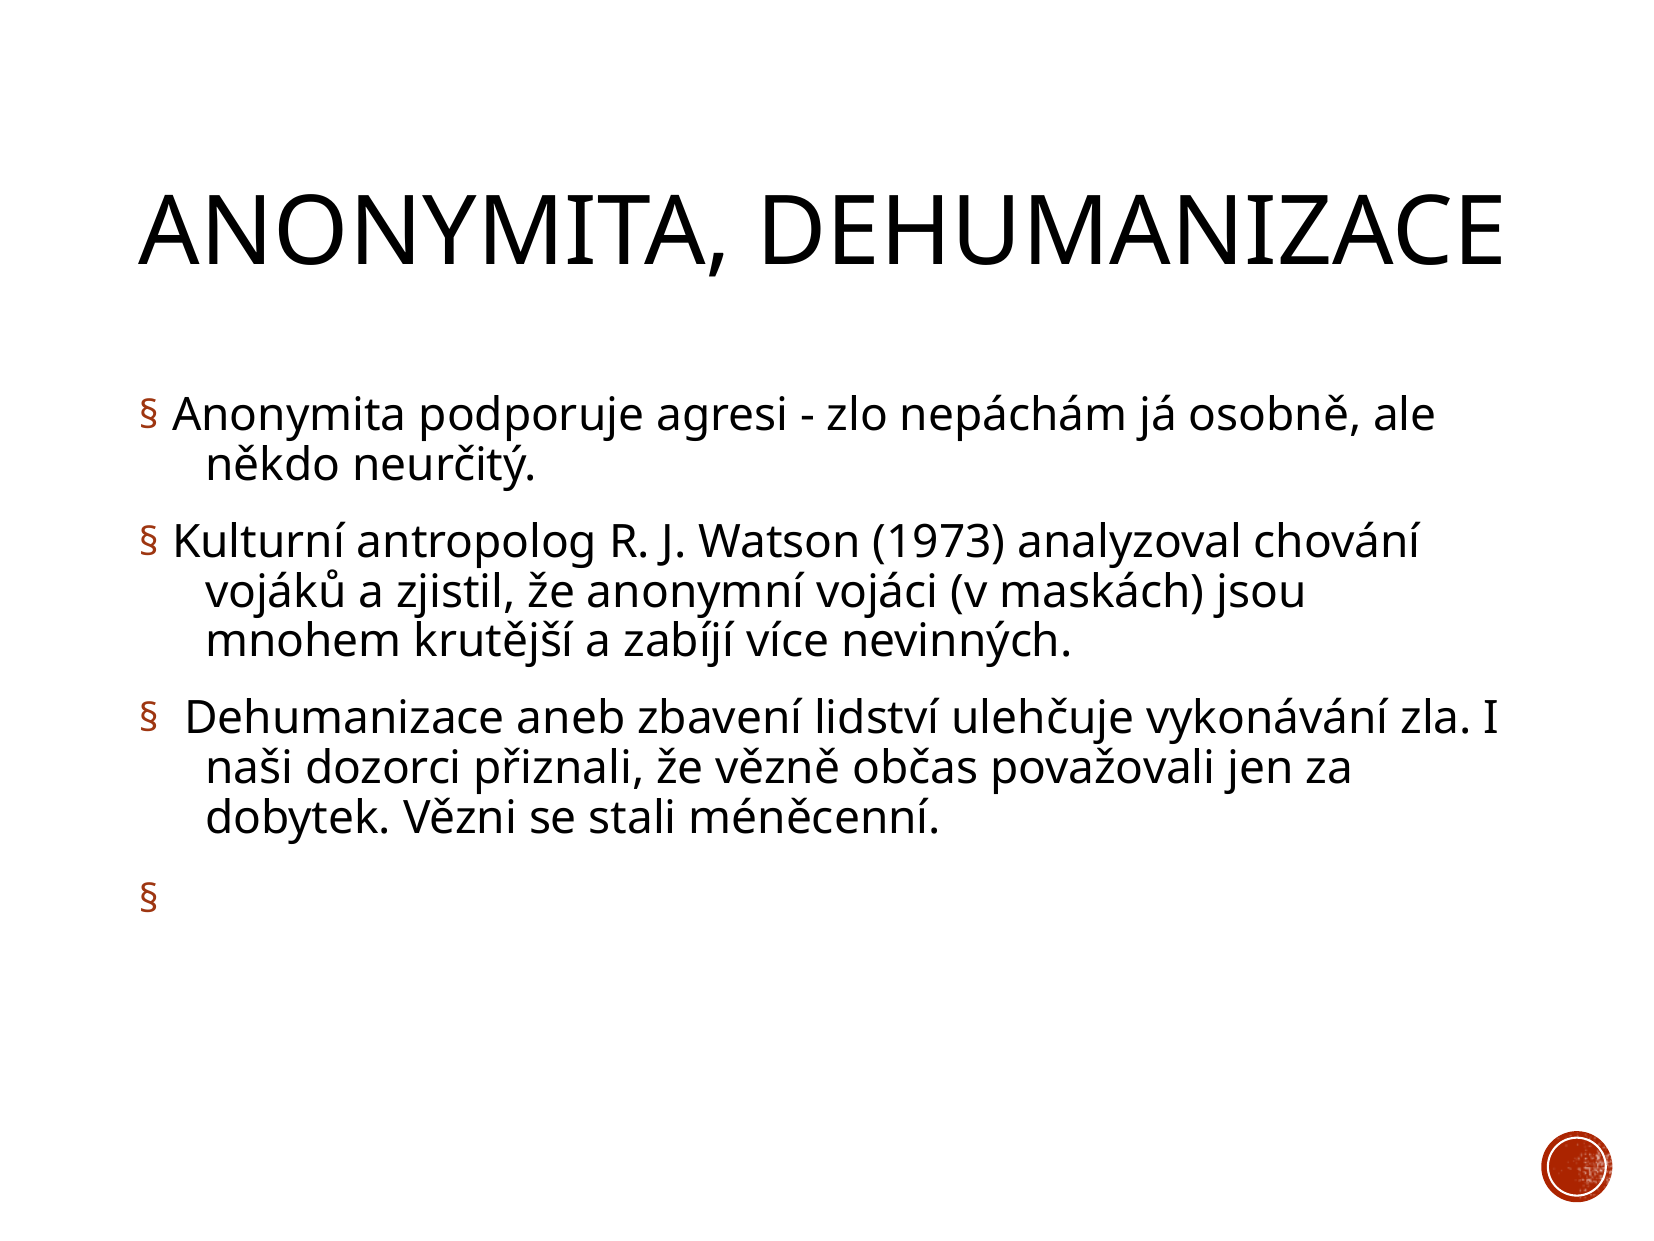

# Anonymita, dehumanizace
Anonymita podporuje agresi - zlo nepáchám já osobně, ale někdo neurčitý.
Kulturní antropolog R. J. Watson (1973) analyzoval chování vojáků a zjistil, že anonymní vojáci (v maskách) jsou mnohem krutější a zabíjí více nevinných.
 Dehumanizace aneb zbavení lidství ulehčuje vykonávání zla. I naši dozorci přiznali, že vězně občas považovali jen za dobytek. Vězni se stali méněcenní.